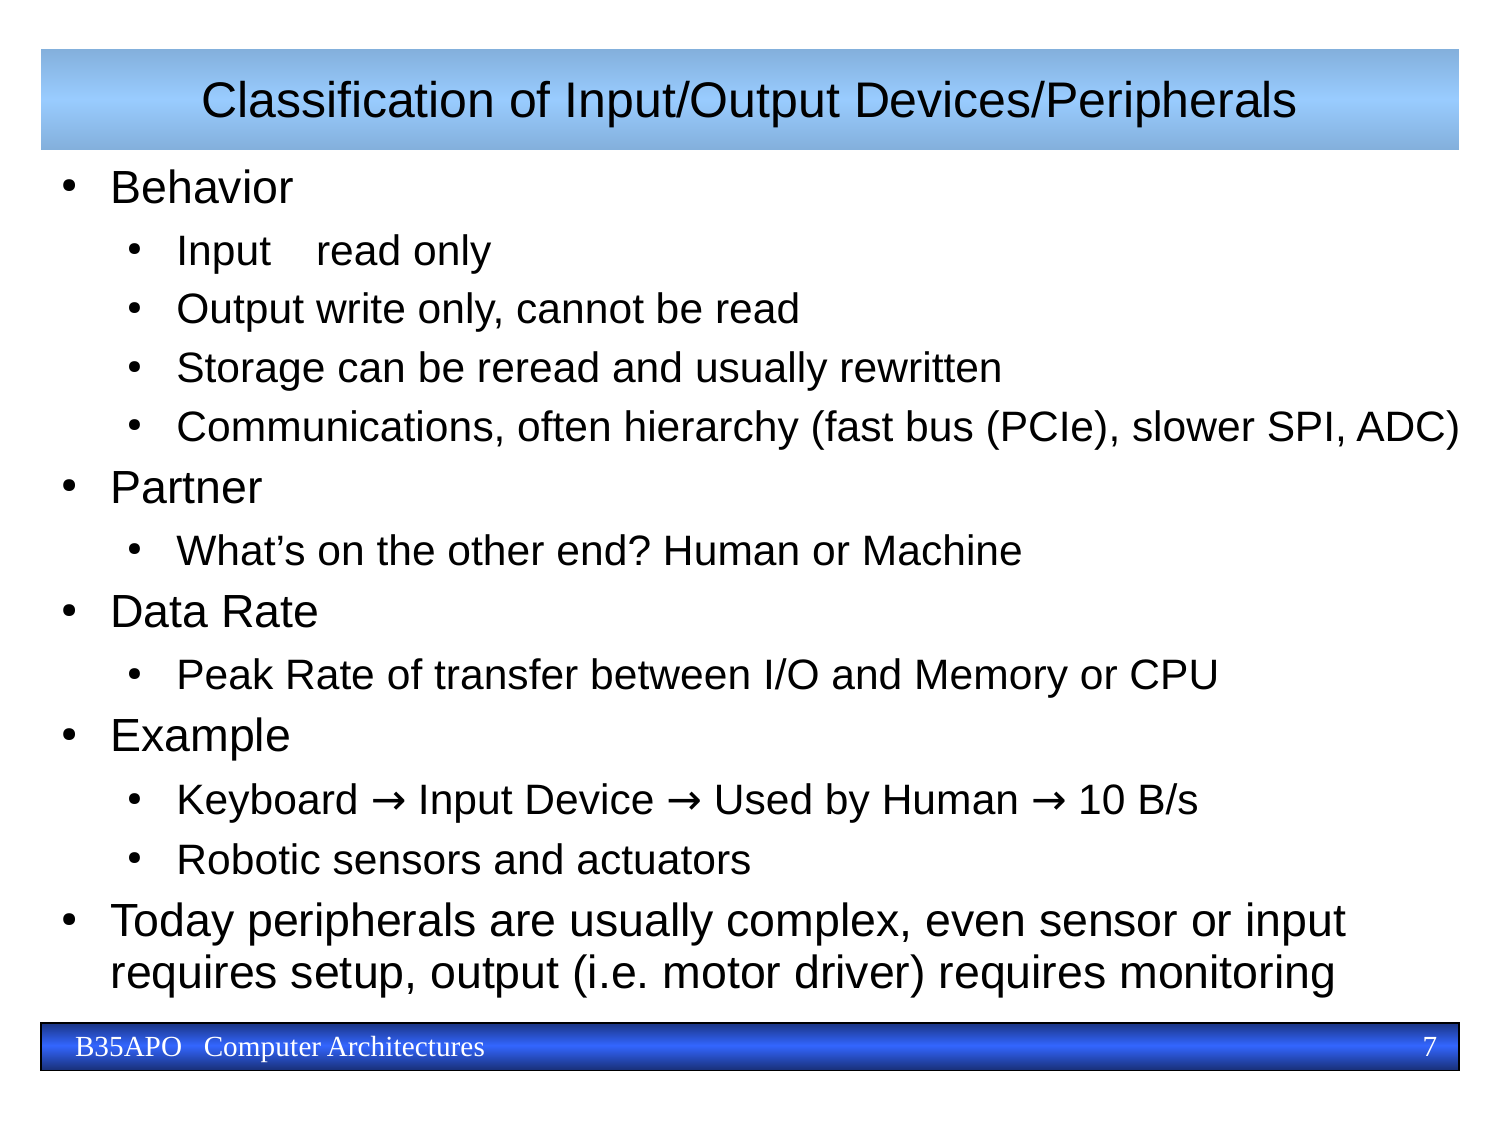

# Classification of Input/Output Devices/Peripherals
Behavior
Input	read only
Output	write only, cannot be read
Storage can be reread and usually rewritten
Communications, often hierarchy (fast bus (PCIe), slower SPI, ADC)
Partner
What’s on the other end? Human or Machine
Data Rate
Peak Rate of transfer between I/O and Memory or CPU
Example
Keyboard → Input Device → Used by Human → 10 B/s
Robotic sensors and actuators
Today peripherals are usually complex, even sensor or input requires setup, output (i.e. motor driver) requires monitoring
B35APO Computer Architectures
7